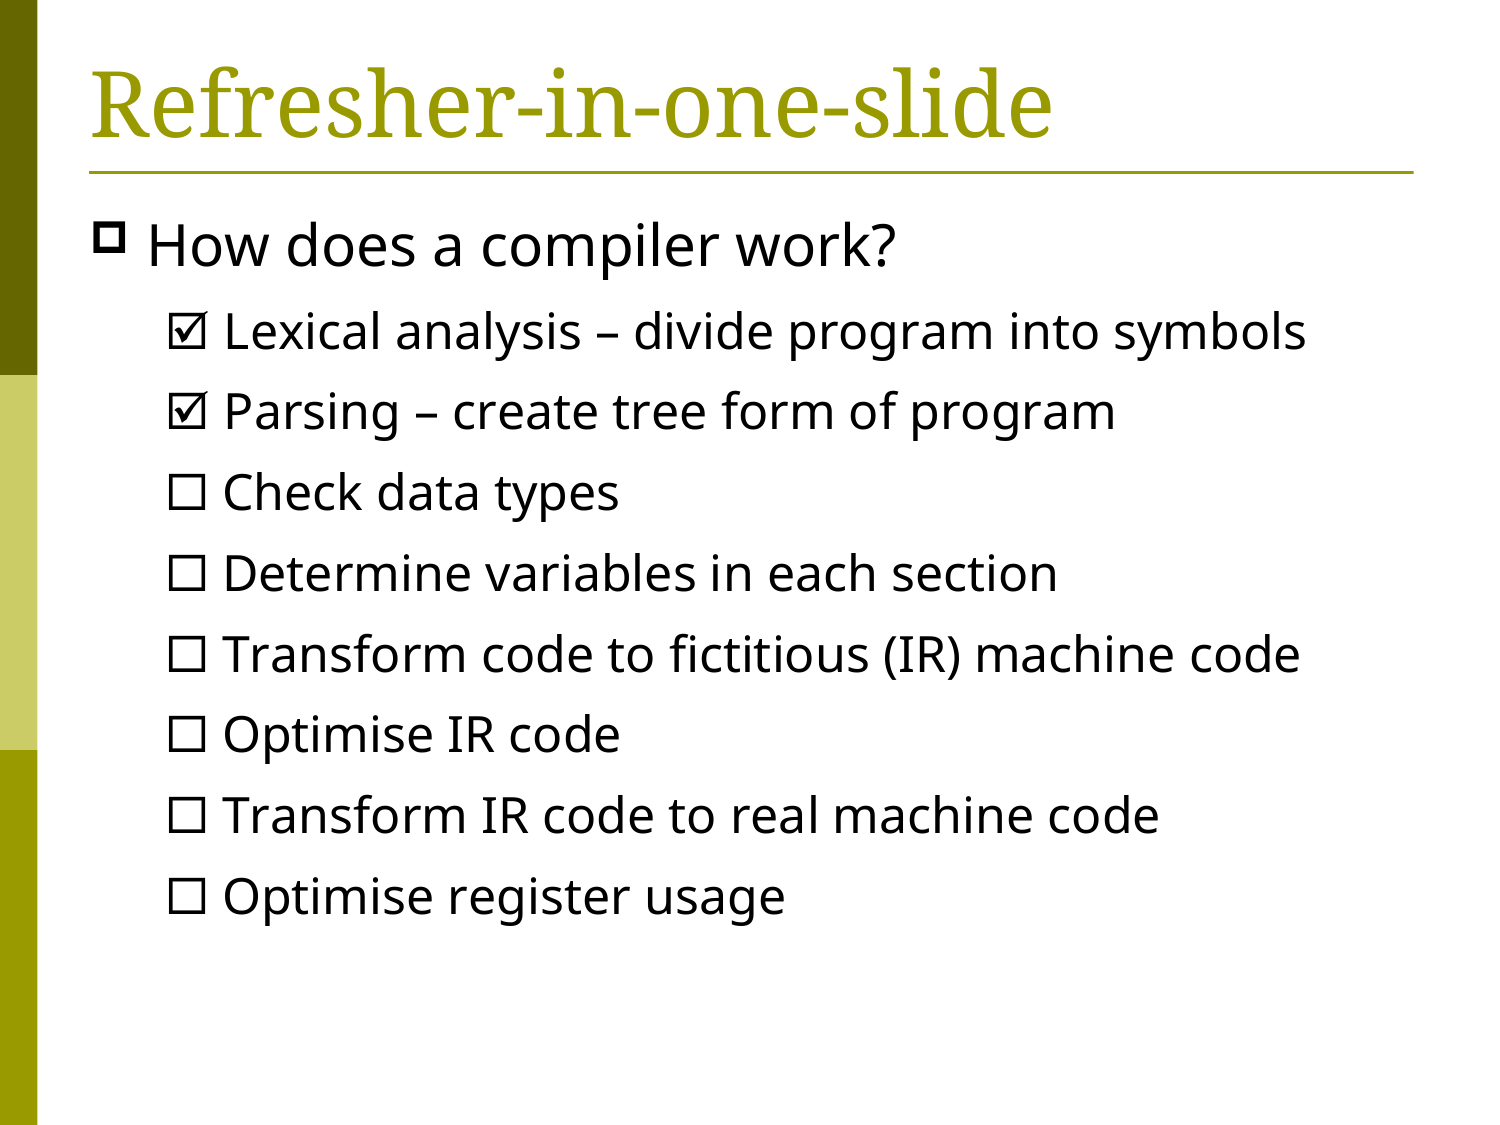

# Refresher-in-one-slide
How does a compiler work?
 Lexical analysis – divide program into symbols
 Parsing – create tree form of program
 Check data types
 Determine variables in each section
 Transform code to fictitious (IR) machine code
 Optimise IR code
 Transform IR code to real machine code
 Optimise register usage